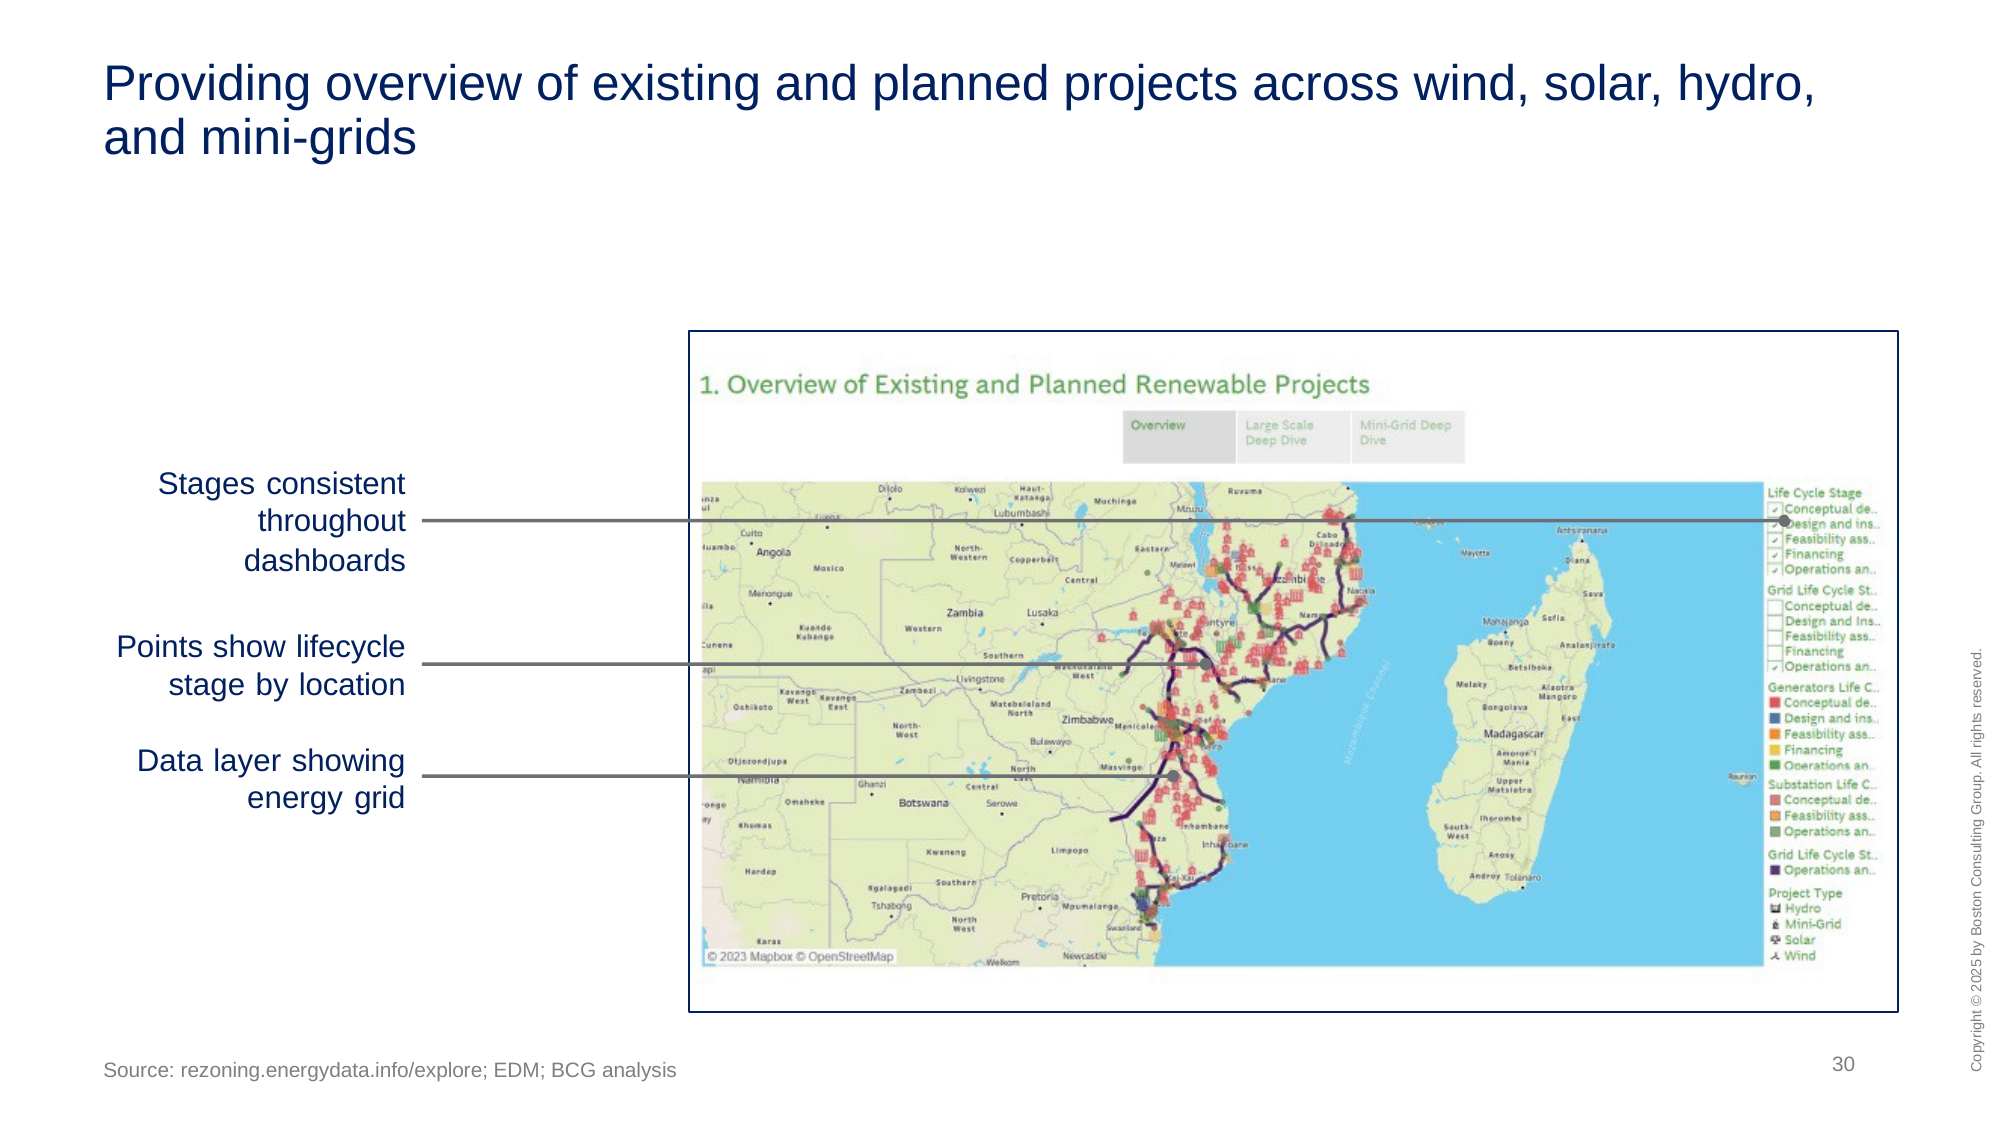

# Providing overview of existing and planned projects across wind, solar, hydro, and mini-grids
Stages consistent
throughout
dashboards
Points show lifecycle stage by location
Data layer showing
energy grid
Source: rezoning.energydata.info/explore; EDM; BCG analysis